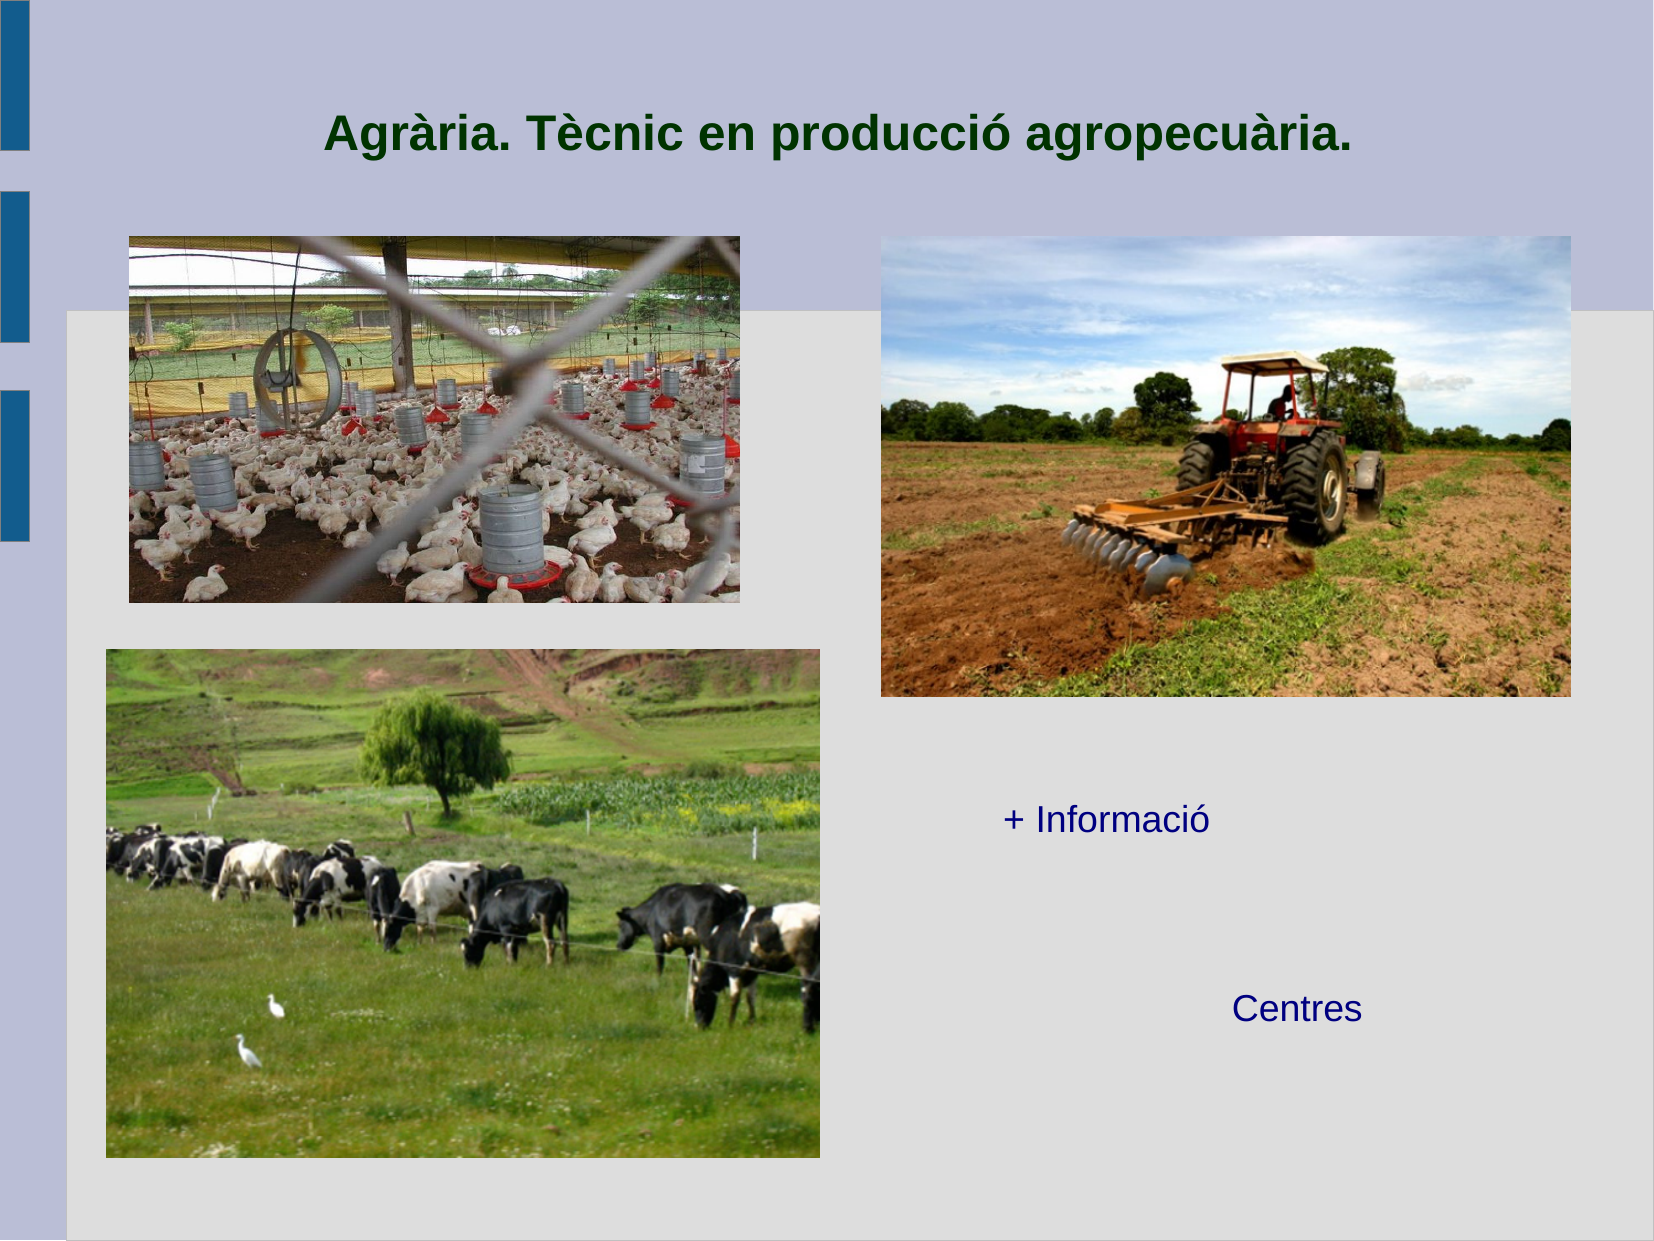

# Agrària. Tècnic en producció agropecuària.
+ Informació
Centres